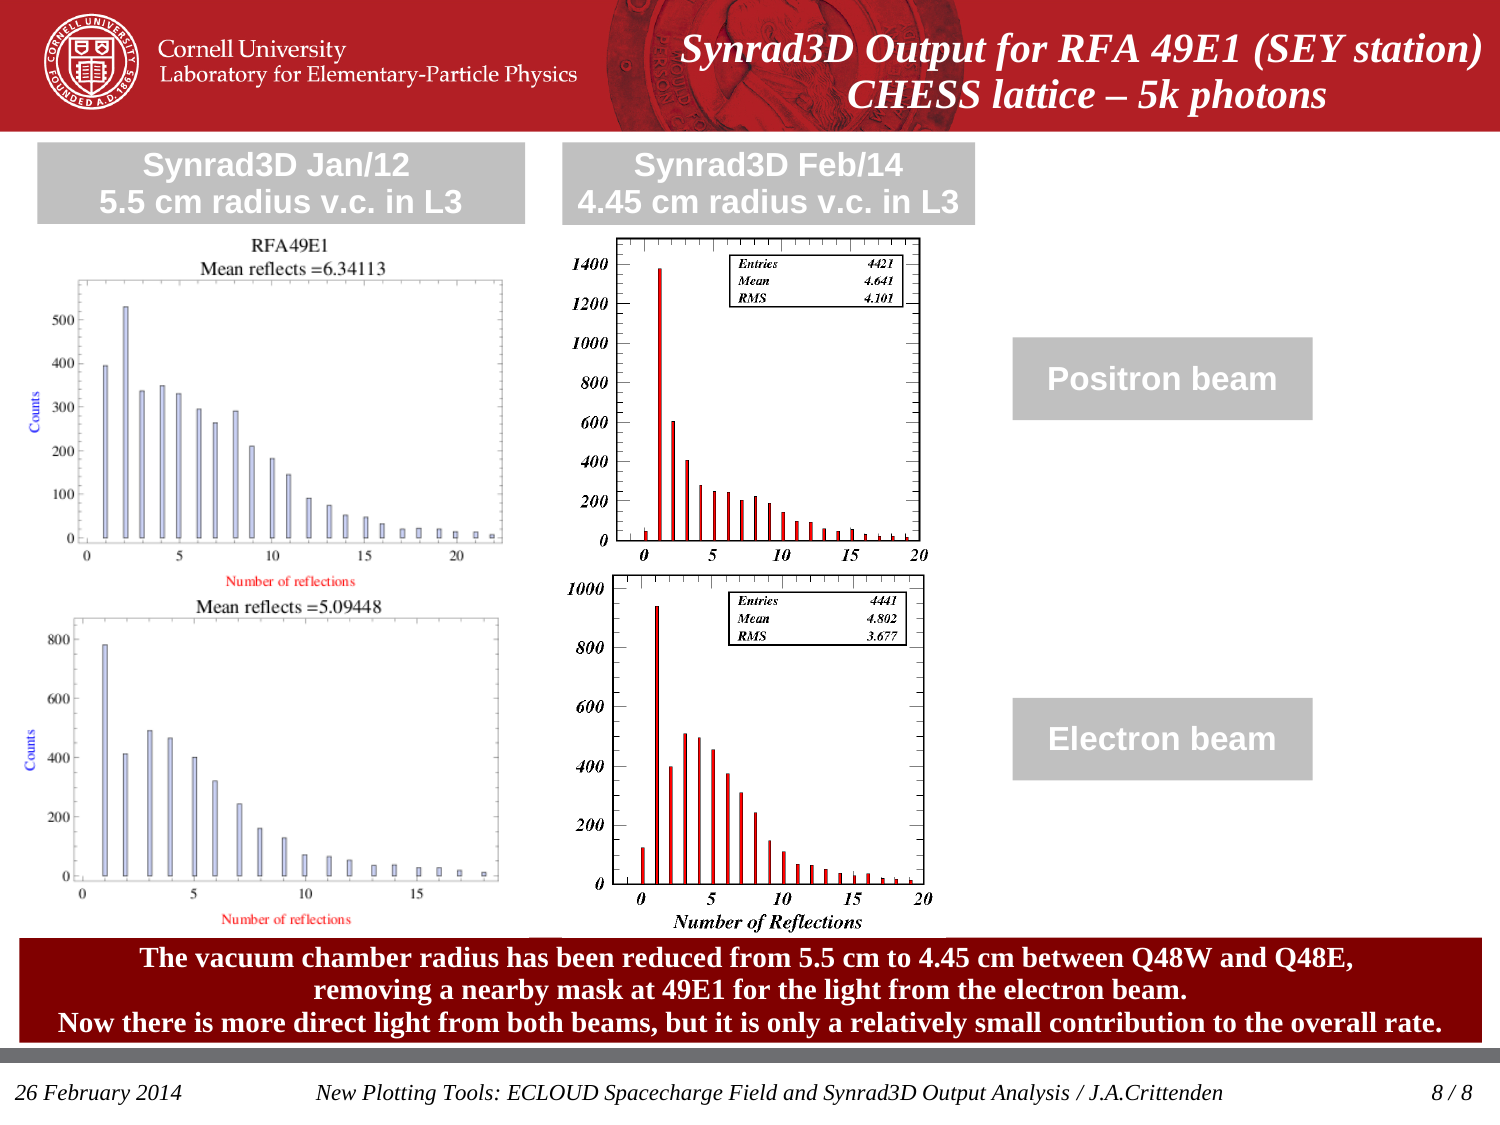

# Synrad3D Output for RFA 49E1 (SEY station) CHESS lattice – 5k photons
Synrad3D Jan/12
5.5 cm radius v.c. in L3
Synrad3D Feb/14
4.45 cm radius v.c. in L3
Positron beam
Electron beam
The vacuum chamber radius has been reduced from 5.5 cm to 4.45 cm between Q48W and Q48E,
removing a nearby mask at 49E1 for the light from the electron beam.
Now there is more direct light from both beams, but it is only a relatively small contribution to the overall rate.